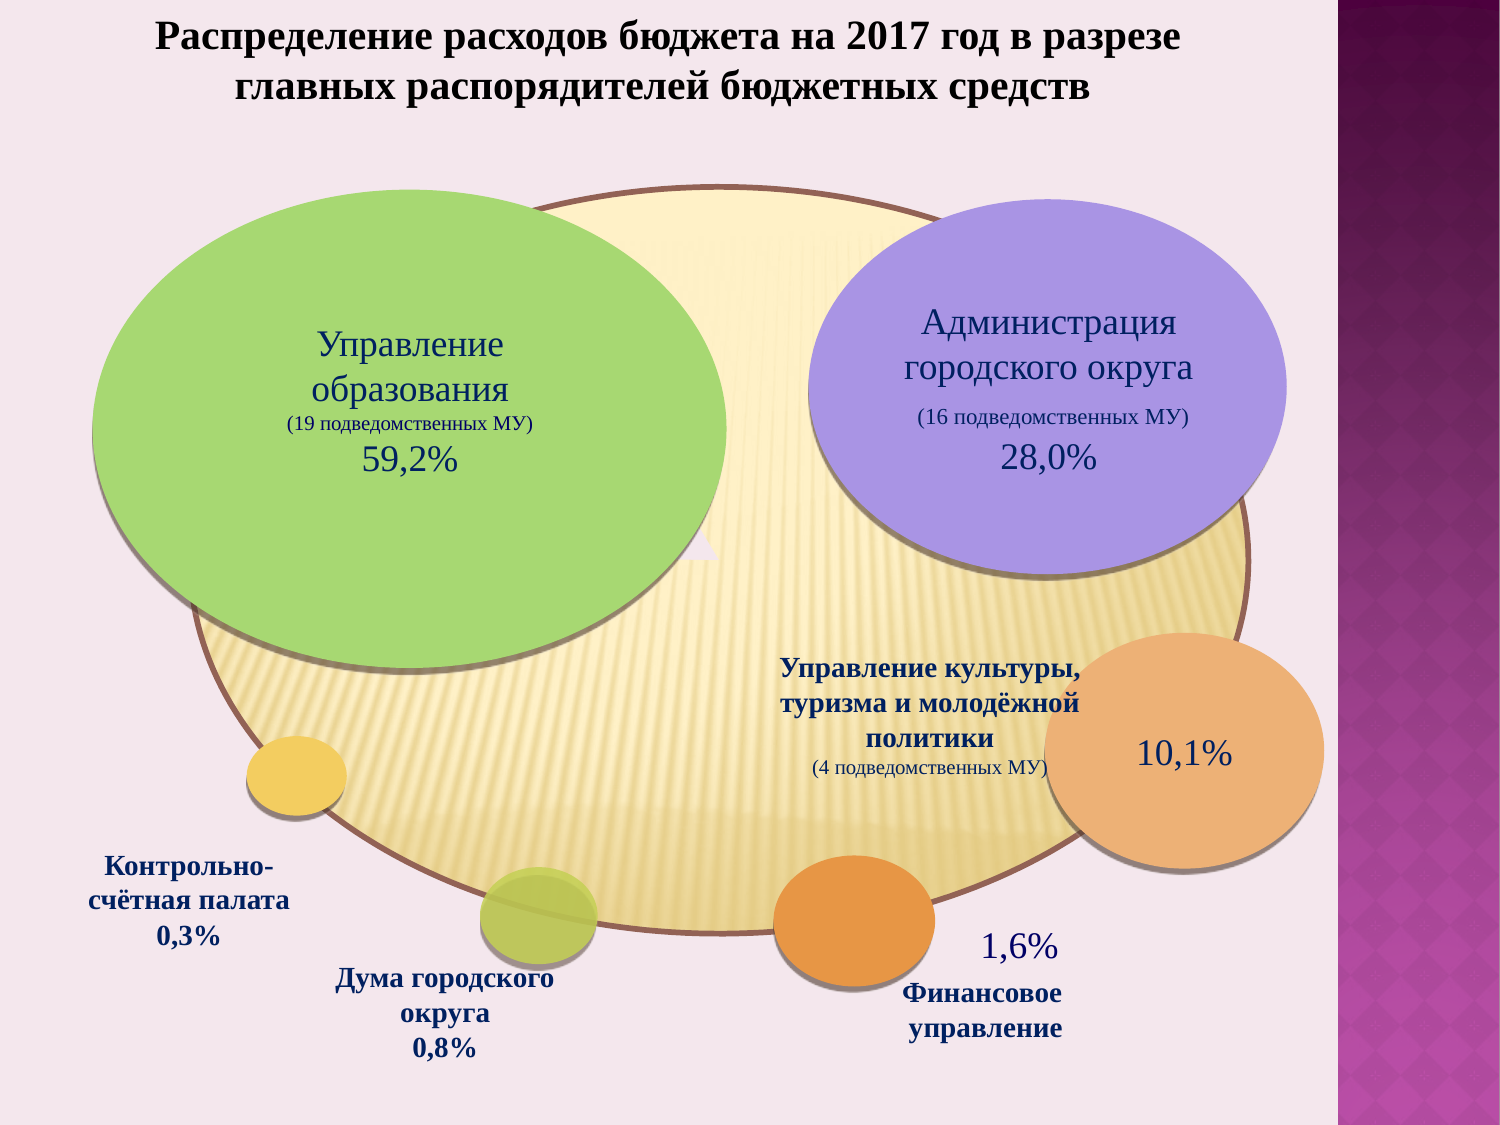

Распределение расходов бюджета на 2017 год в разрезе
главных распорядителей бюджетных средств
Управление культуры, туризма и молодёжной политики
(4 подведомственных МУ)
10,1%
Контрольно-счётная палата
0,3%
Дума городского округа
0,8%
Финансовое управление
Управление
образования
(19 подведомственных МУ)
59,2%
Администрация
городского округа
 (16 подведомственных МУ)
28,0%
1,6%